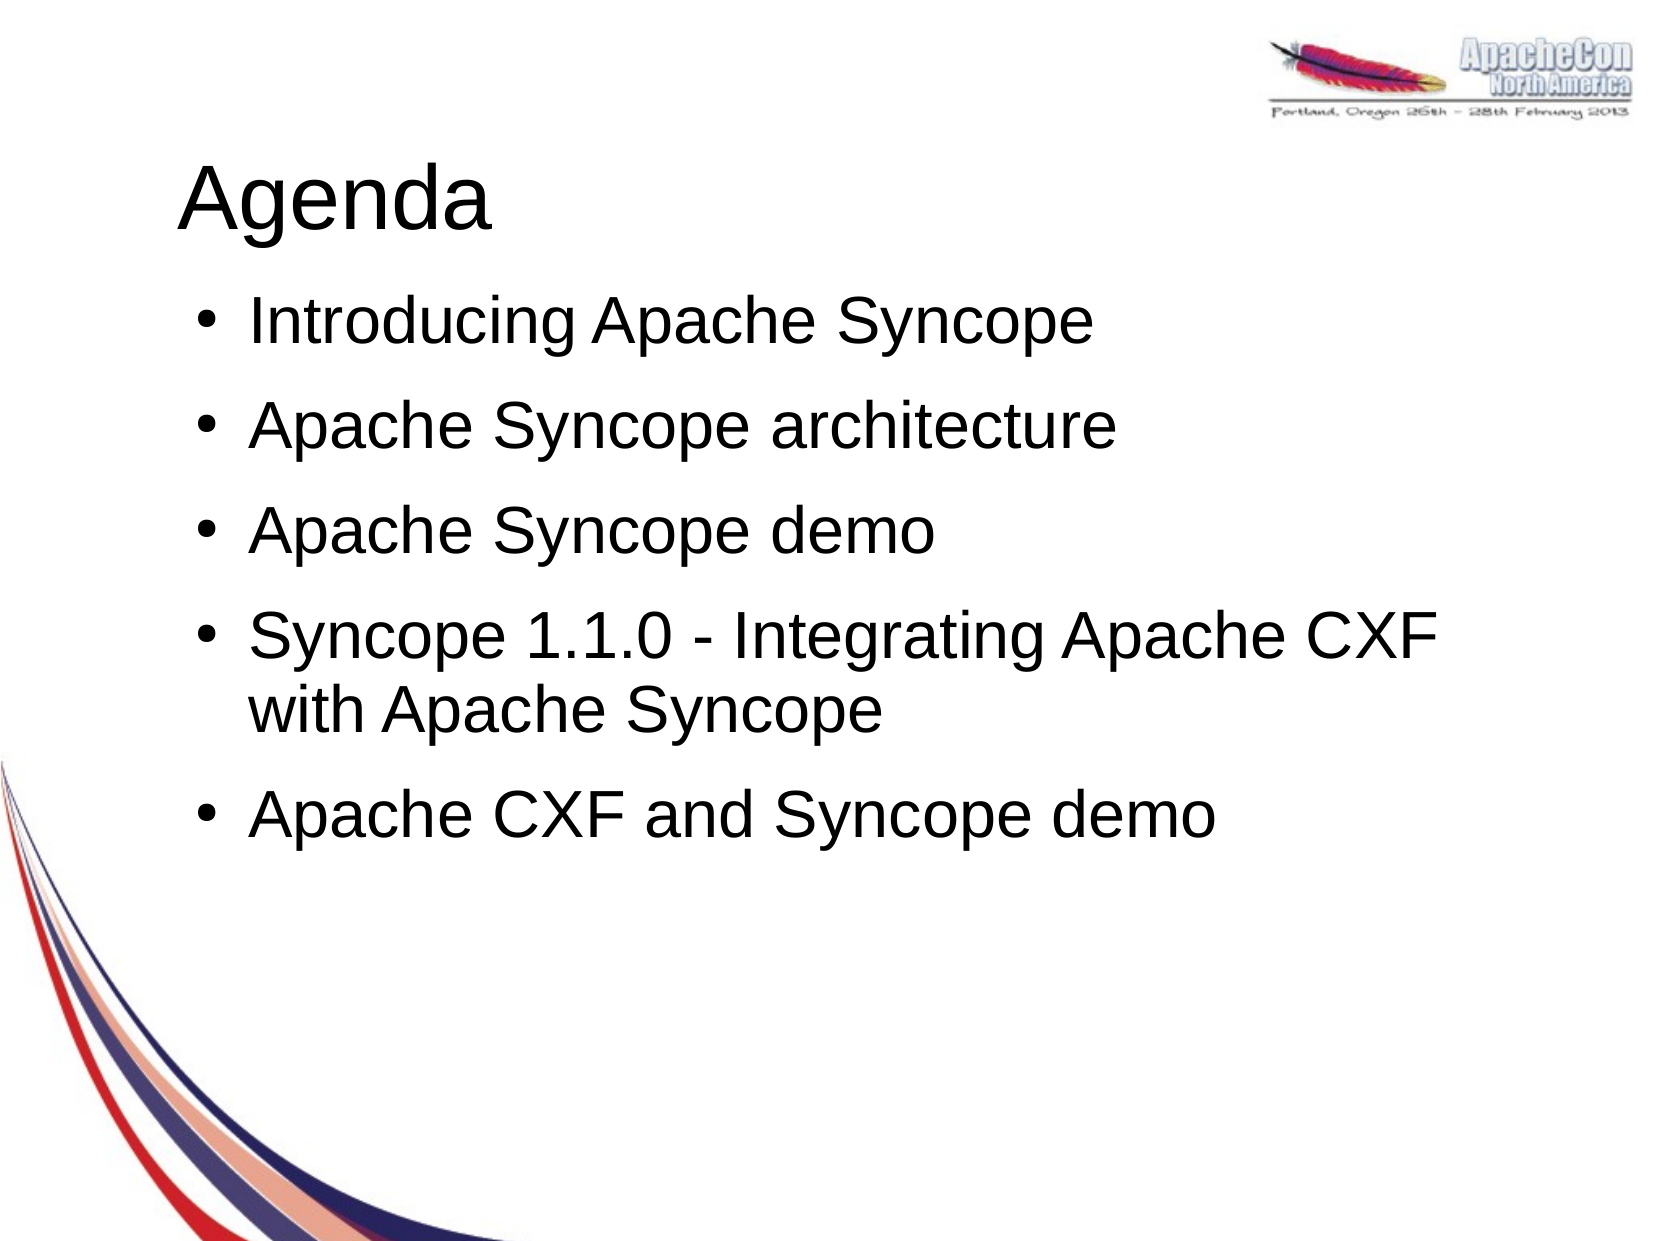

# Agenda
Introducing Apache Syncope
Apache Syncope architecture
Apache Syncope demo
Syncope 1.1.0 - Integrating Apache CXF with Apache Syncope
Apache CXF and Syncope demo